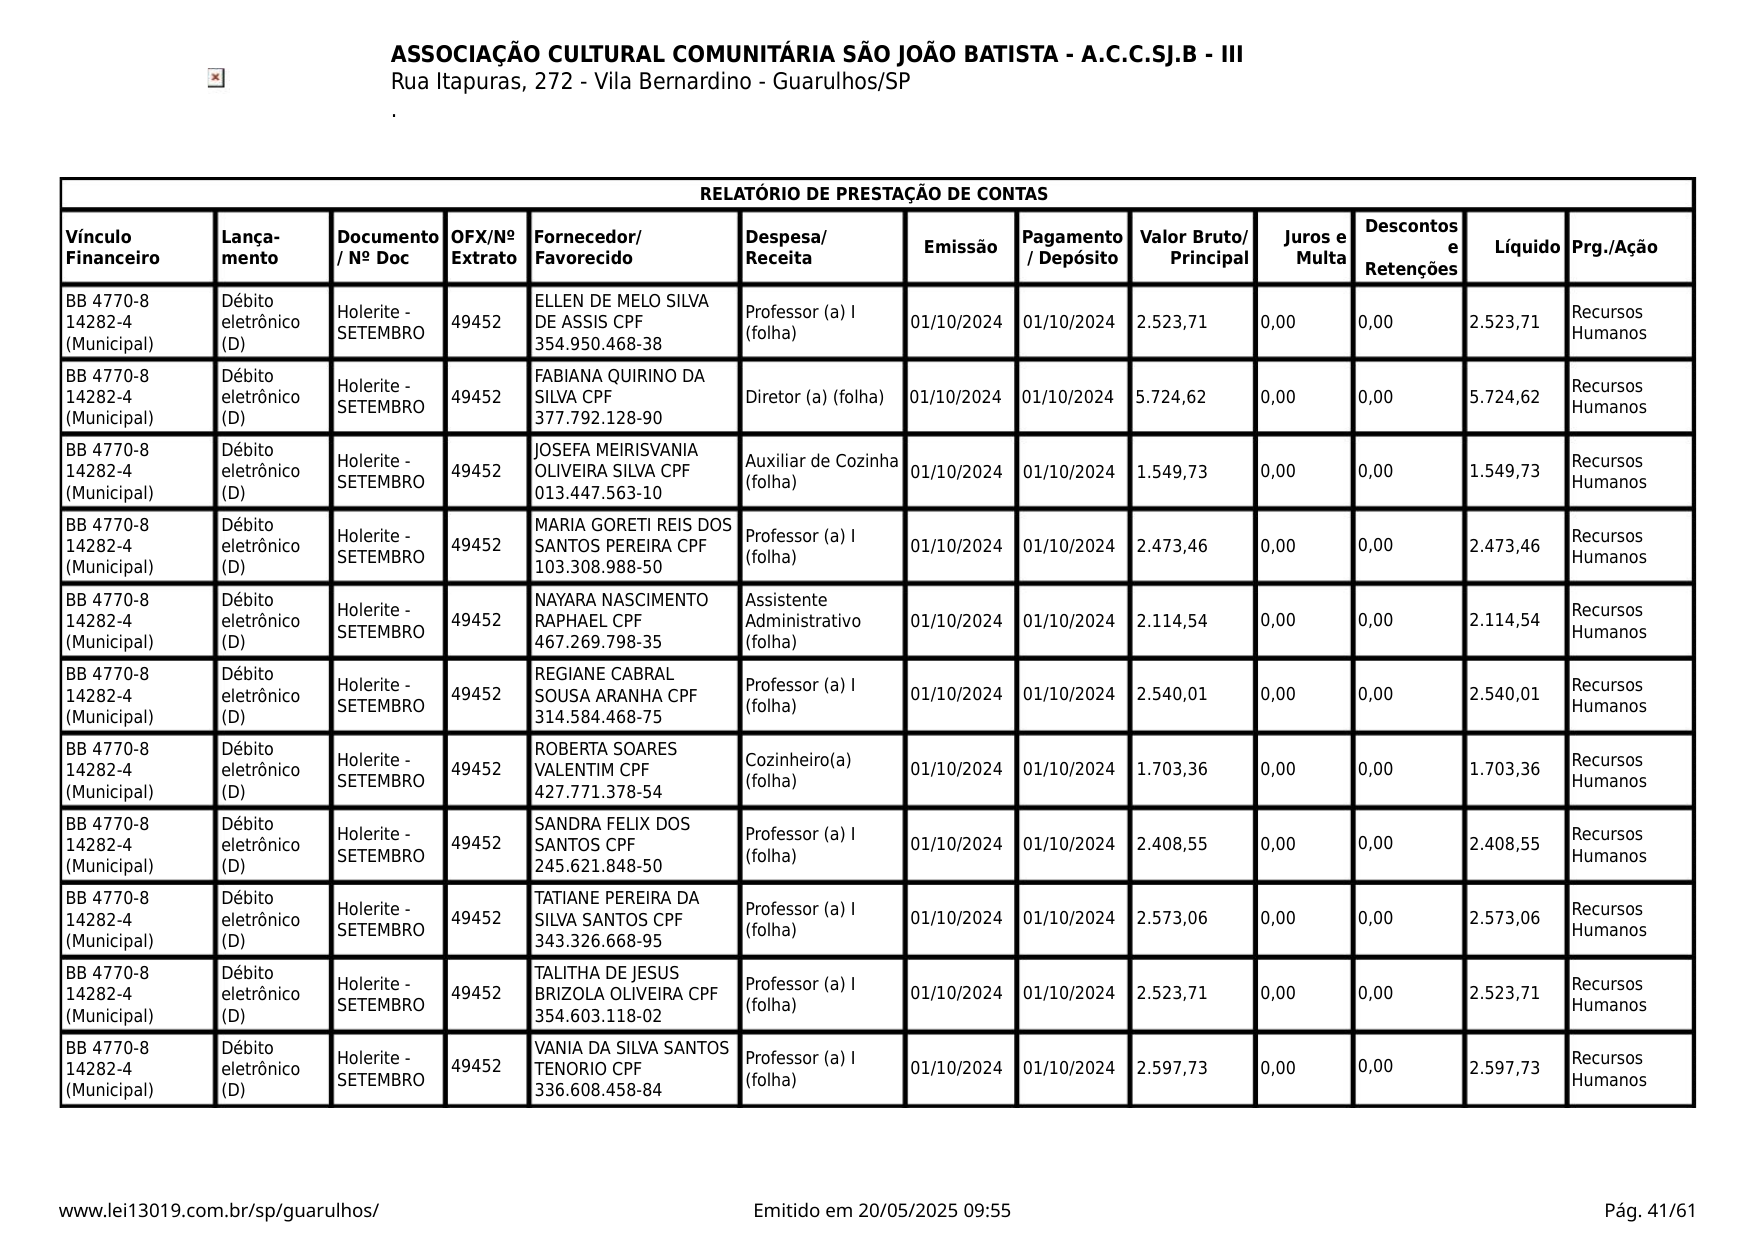

ASSOCIAÇÃO CULTURAL COMUNITÁRIA SÃO JOÃO BATISTA - A.C.C.SJ.B - III
Rua Itapuras, 272 - Vila Bernardino - Guarulhos/SP
.
RELATÓRIO DE PRESTAÇÃO DE CONTAS
Descontos
e
Retenções
Vínculo
Financeiro
Lança-
mento
Documento OFX/Nº Fornecedor/
Despesa/
Receita
Pagamento Valor Bruto/
/ Depósito Principal
Juros e
Multa
Emissão
Líquido Prg./Ação
/ Nº Doc
Extrato Favorecido
BB 4770-8
14282-4
(Municipal)
Débito
eletrônico
(D)
ELLEN DE MELO SILVA
DE ASSIS CPF
354.950.468-38
Holerite -
SETEMBRO
Professor (a) I
(folha)
Recursos
Humanos
49452
49452
49452
49452
49452
49452
49452
49452
49452
49452
49452
01/10/2024 01/10/2024 2.523,71
0,00
0,00
0,00
0,00
0,00
0,00
0,00
0,00
0,00
0,00
0,00
0,00
2.523,71
BB 4770-8
14282-4
(Municipal)
Débito
eletrônico
(D)
FABIANA QUIRINO DA
SILVA CPF
377.792.128-90
Holerite -
SETEMBRO
Recursos
Humanos
Diretor (a) (folha) 01/10/2024 01/10/2024 5.724,62
Auxiliar de Cozinha
0,00
0,00
0,00
0,00
0,00
0,00
0,00
0,00
0,00
0,00
5.724,62
1.549,73
2.473,46
2.114,54
2.540,01
1.703,36
2.408,55
2.573,06
2.523,71
2.597,73
BB 4770-8
14282-4
(Municipal)
Débito
eletrônico
(D)
JOSEFA MEIRISVANIA
OLIVEIRA SILVA CPF
013.447.563-10
Holerite -
SETEMBRO
Recursos
Humanos
01/10/2024 01/10/2024 1.549,73
01/10/2024 01/10/2024 2.473,46
01/10/2024 01/10/2024 2.114,54
01/10/2024 01/10/2024 2.540,01
01/10/2024 01/10/2024 1.703,36
01/10/2024 01/10/2024 2.408,55
01/10/2024 01/10/2024 2.573,06
01/10/2024 01/10/2024 2.523,71
01/10/2024 01/10/2024 2.597,73
(folha)
BB 4770-8
14282-4
(Municipal)
Débito
eletrônico
(D)
MARIA GORETI REIS DOS
SANTOS PEREIRA CPF
103.308.988-50
Holerite -
SETEMBRO
Professor (a) I
(folha)
Recursos
Humanos
BB 4770-8
14282-4
(Municipal)
Débito
eletrônico
(D)
NAYARA NASCIMENTO
RAPHAEL CPF
467.269.798-35
Assistente
Administrativo
(folha)
Holerite -
SETEMBRO
Recursos
Humanos
BB 4770-8
14282-4
(Municipal)
Débito
eletrônico
(D)
REGIANE CABRAL
SOUSA ARANHA CPF
314.584.468-75
Holerite -
SETEMBRO
Professor (a) I
(folha)
Recursos
Humanos
BB 4770-8
14282-4
(Municipal)
Débito
eletrônico
(D)
ROBERTA SOARES
VALENTIM CPF
427.771.378-54
Holerite -
SETEMBRO
Cozinheiro(a)
(folha)
Recursos
Humanos
BB 4770-8
14282-4
(Municipal)
Débito
eletrônico
(D)
SANDRA FELIX DOS
SANTOS CPF
245.621.848-50
Holerite -
SETEMBRO
Professor (a) I
(folha)
Recursos
Humanos
BB 4770-8
14282-4
(Municipal)
Débito
eletrônico
(D)
TATIANE PEREIRA DA
SILVA SANTOS CPF
343.326.668-95
Holerite -
SETEMBRO
Professor (a) I
(folha)
Recursos
Humanos
BB 4770-8
14282-4
(Municipal)
Débito
eletrônico
(D)
TALITHA DE JESUS
BRIZOLA OLIVEIRA CPF
354.603.118-02
Holerite -
SETEMBRO
Professor (a) I
(folha)
Recursos
Humanos
BB 4770-8
14282-4
(Municipal)
Débito
eletrônico
(D)
VANIA DA SILVA SANTOS
TENORIO CPF
336.608.458-84
Holerite -
SETEMBRO
Professor (a) I
(folha)
Recursos
Humanos
www.lei13019.com.br/sp/guarulhos/
Emitido em 20/05/2025 09:55
Pág. 41/61